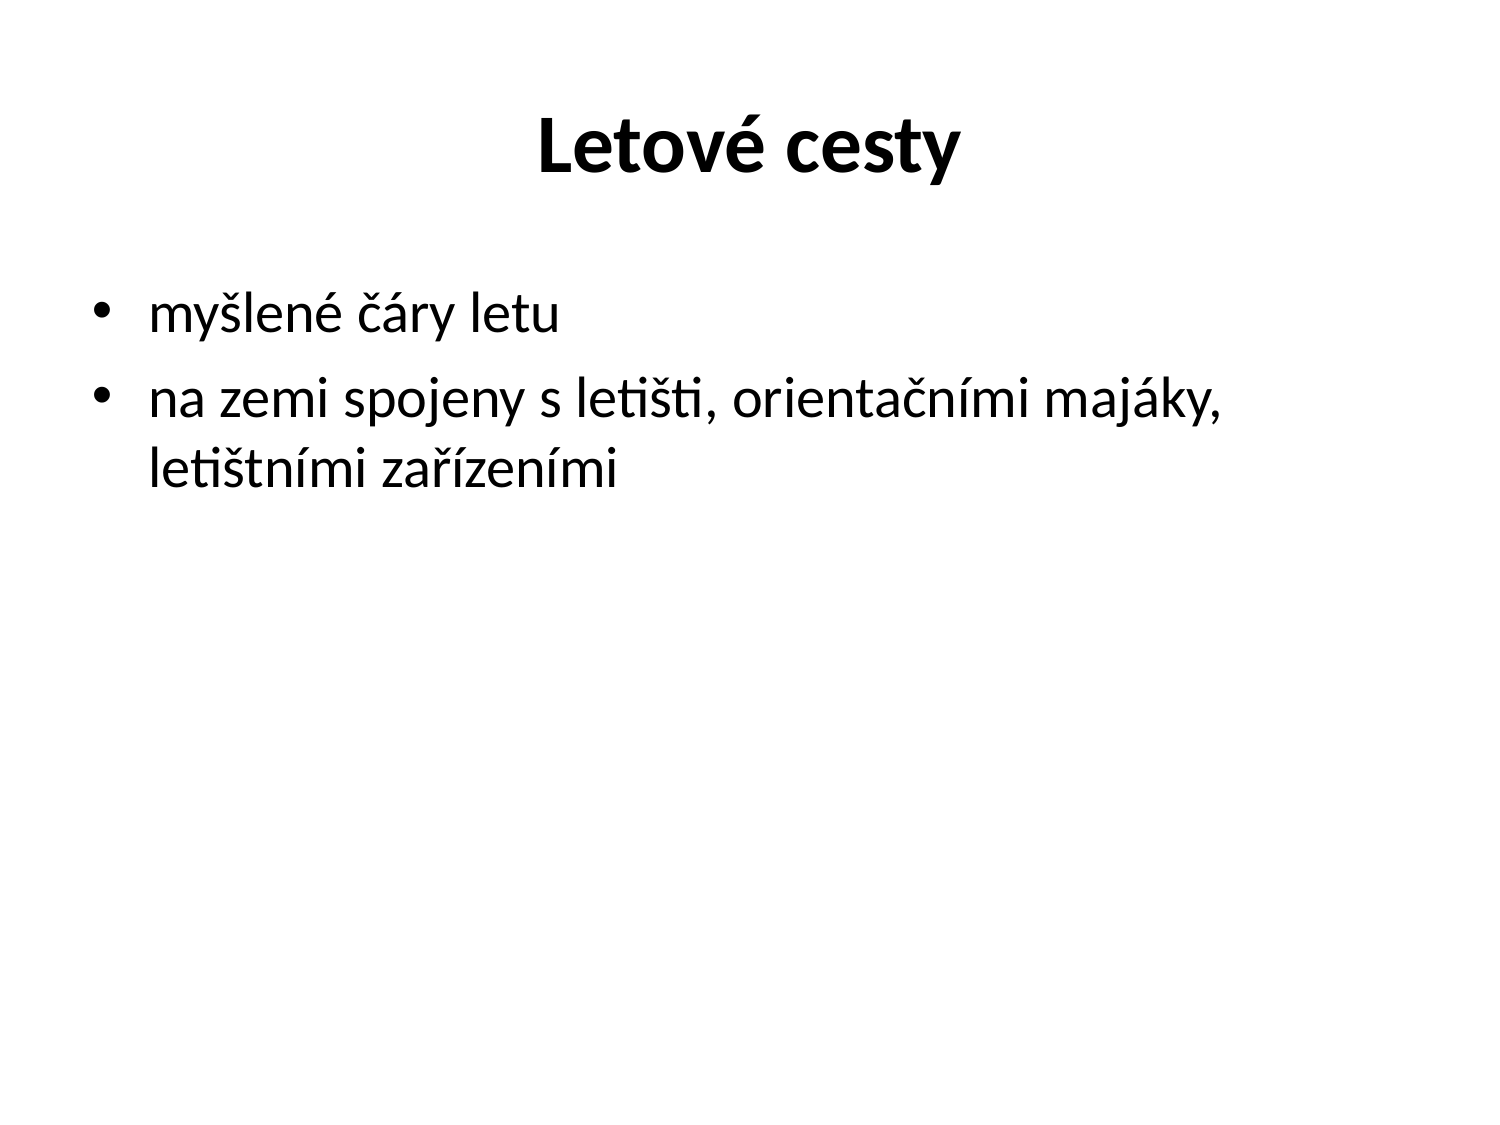

# Letové cesty
myšlené čáry letu
na zemi spojeny s letišti, orientačními majáky, letištními zařízeními